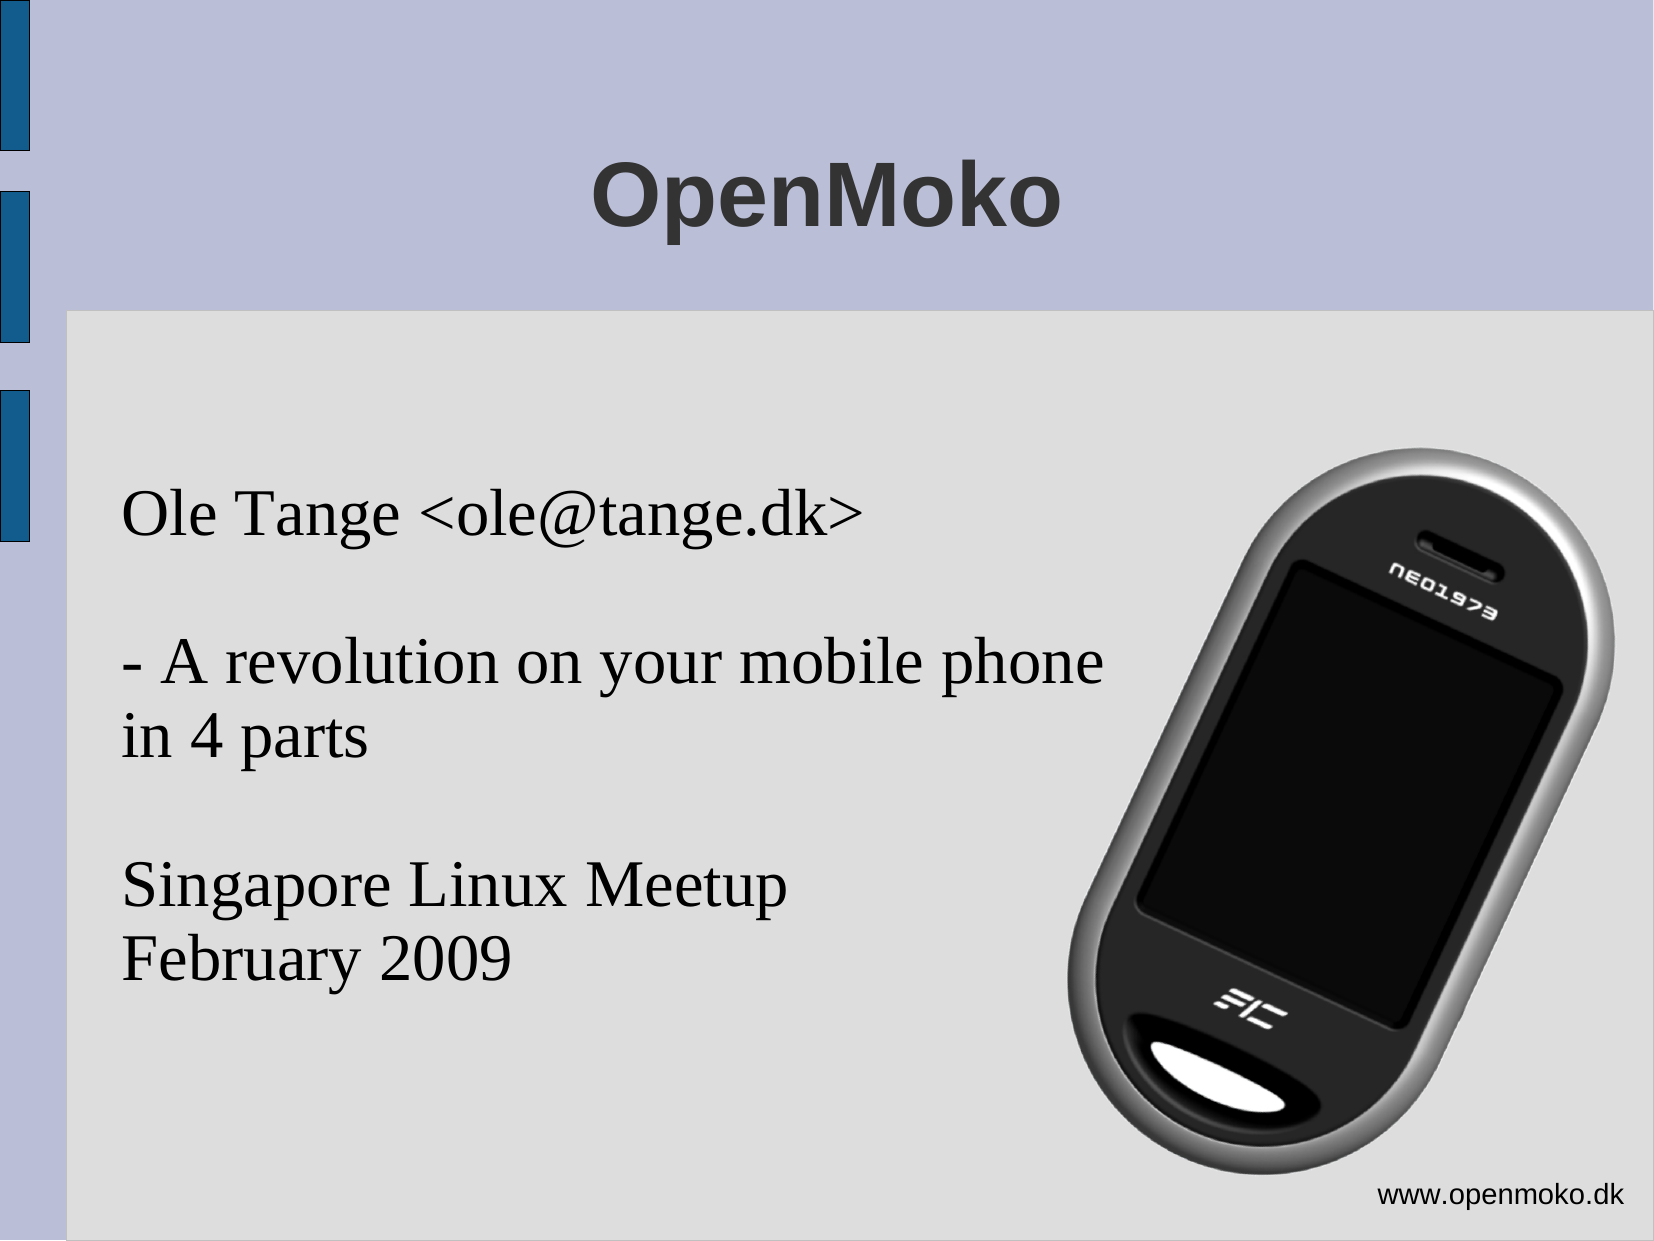

# OpenMoko
Ole Tange <ole@tange.dk>
- A revolution on your mobile phone in 4 parts
Singapore Linux Meetup
February 2009